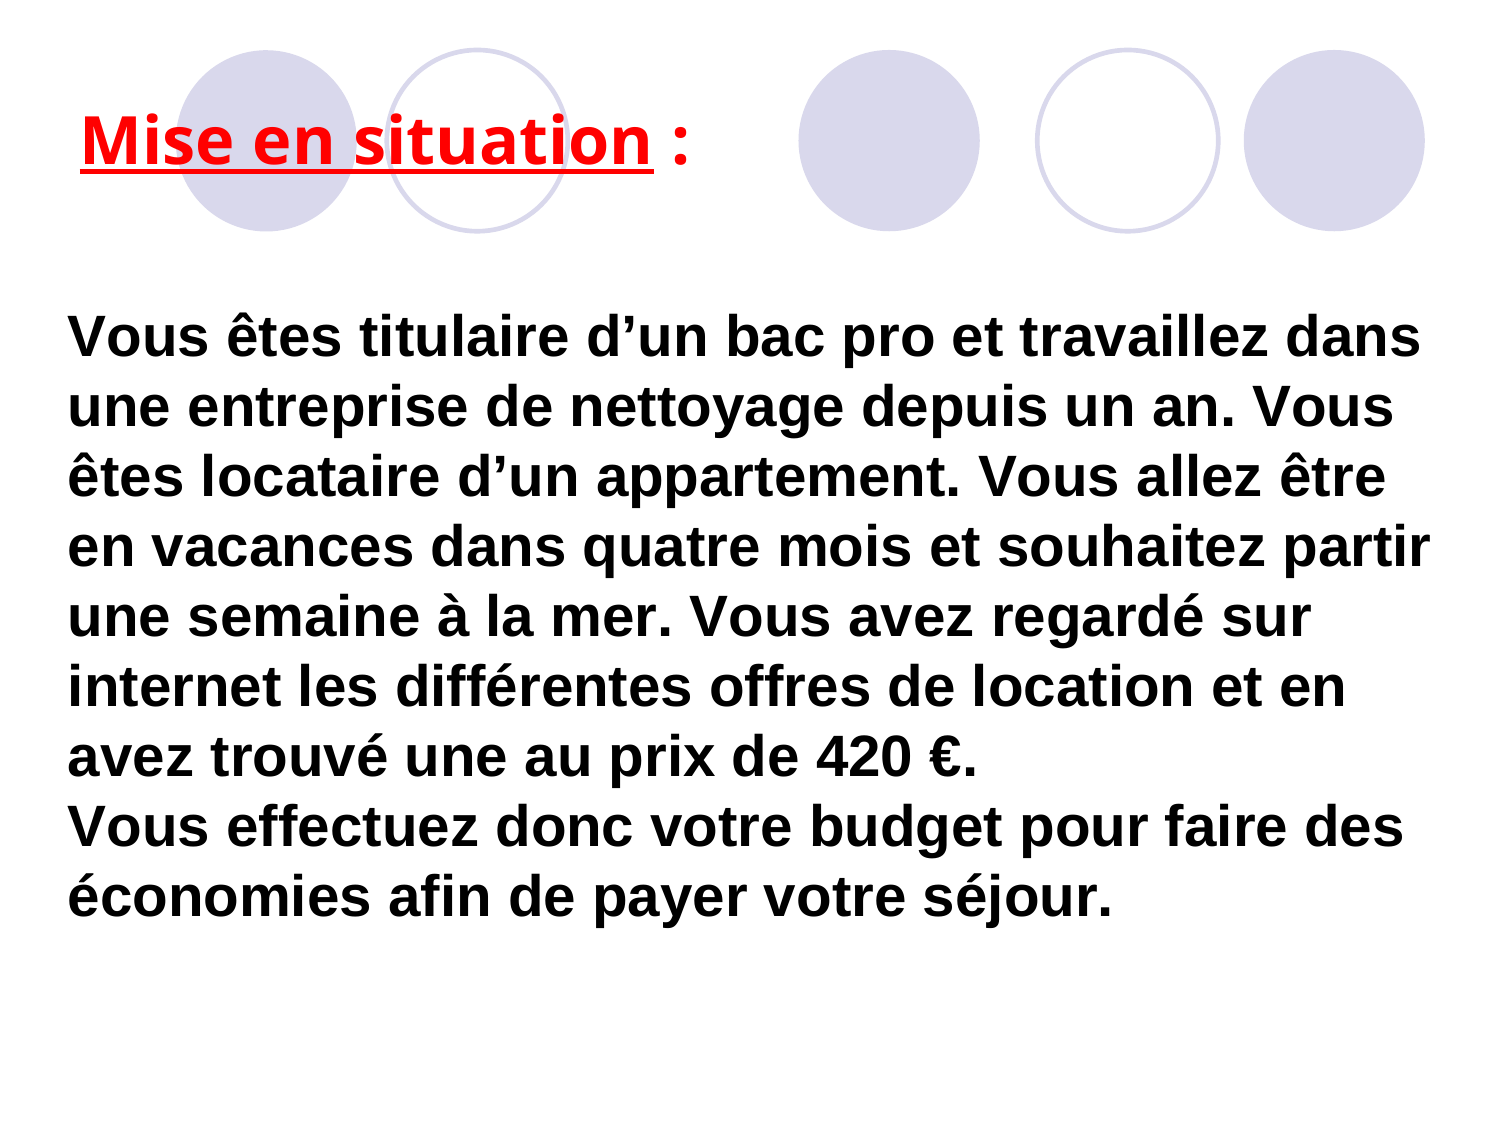

Mise en situation :
Vous êtes titulaire d’un bac pro et travaillez dans une entreprise de nettoyage depuis un an. Vous êtes locataire d’un appartement. Vous allez être en vacances dans quatre mois et souhaitez partir une semaine à la mer. Vous avez regardé sur internet les différentes offres de location et en avez trouvé une au prix de 420 €.
Vous effectuez donc votre budget pour faire des économies afin de payer votre séjour.